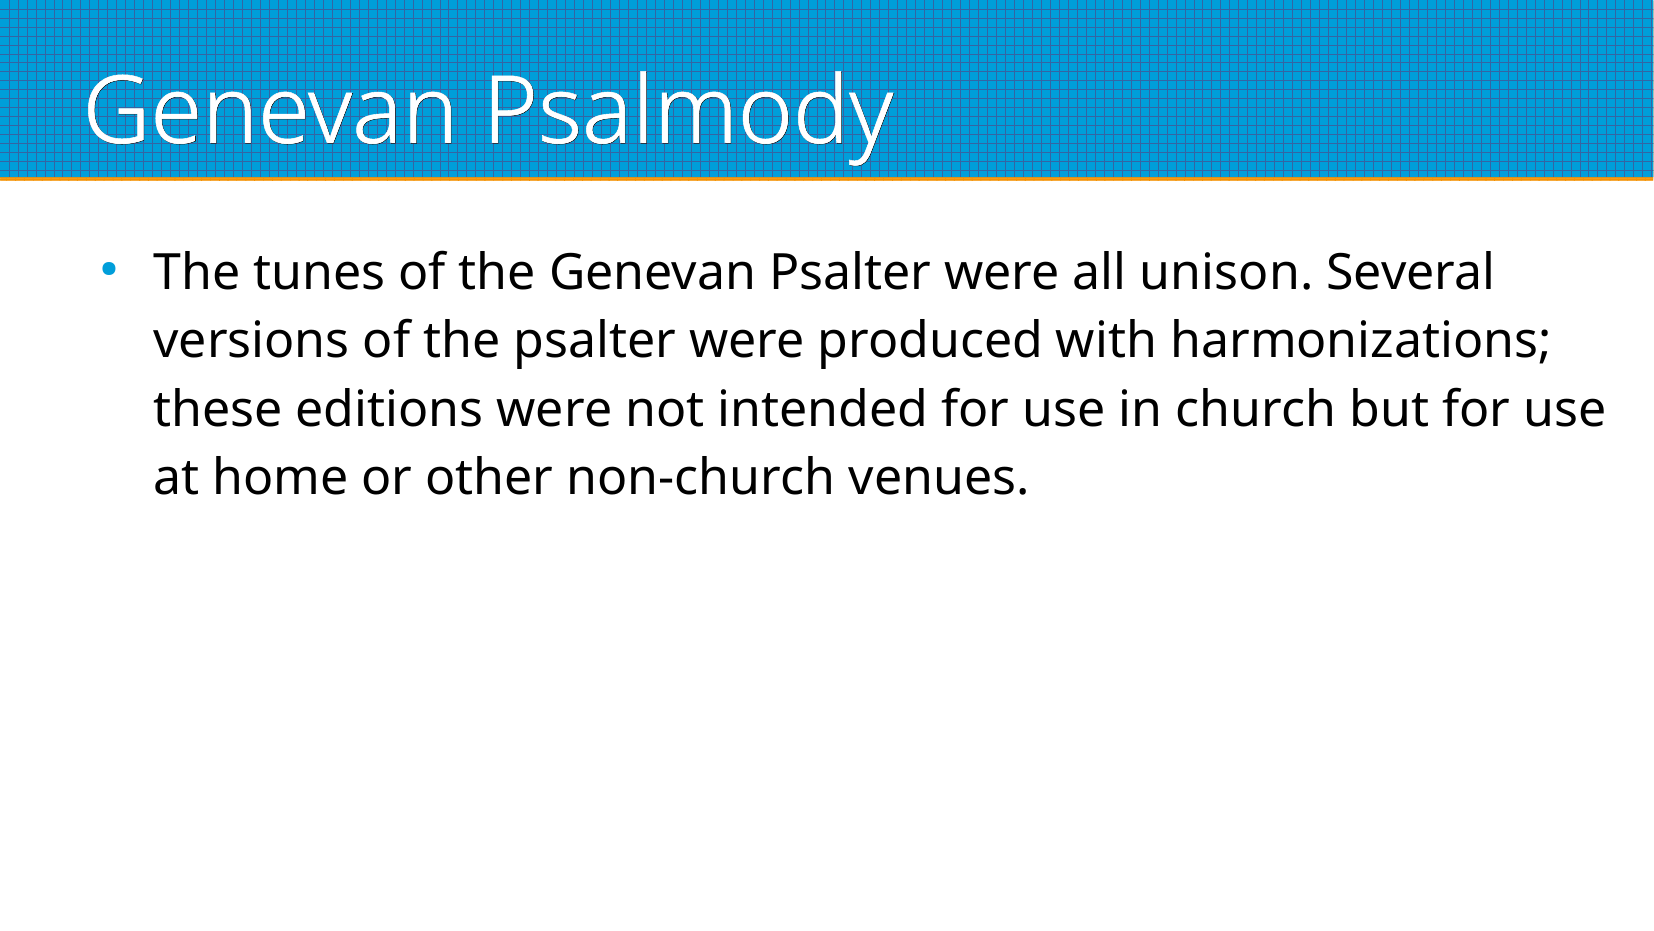

# Genevan Psalmody
The tunes of the Genevan Psalter were all unison. Several versions of the psalter were produced with harmonizations; these editions were not intended for use in church but for use at home or other non-church venues.